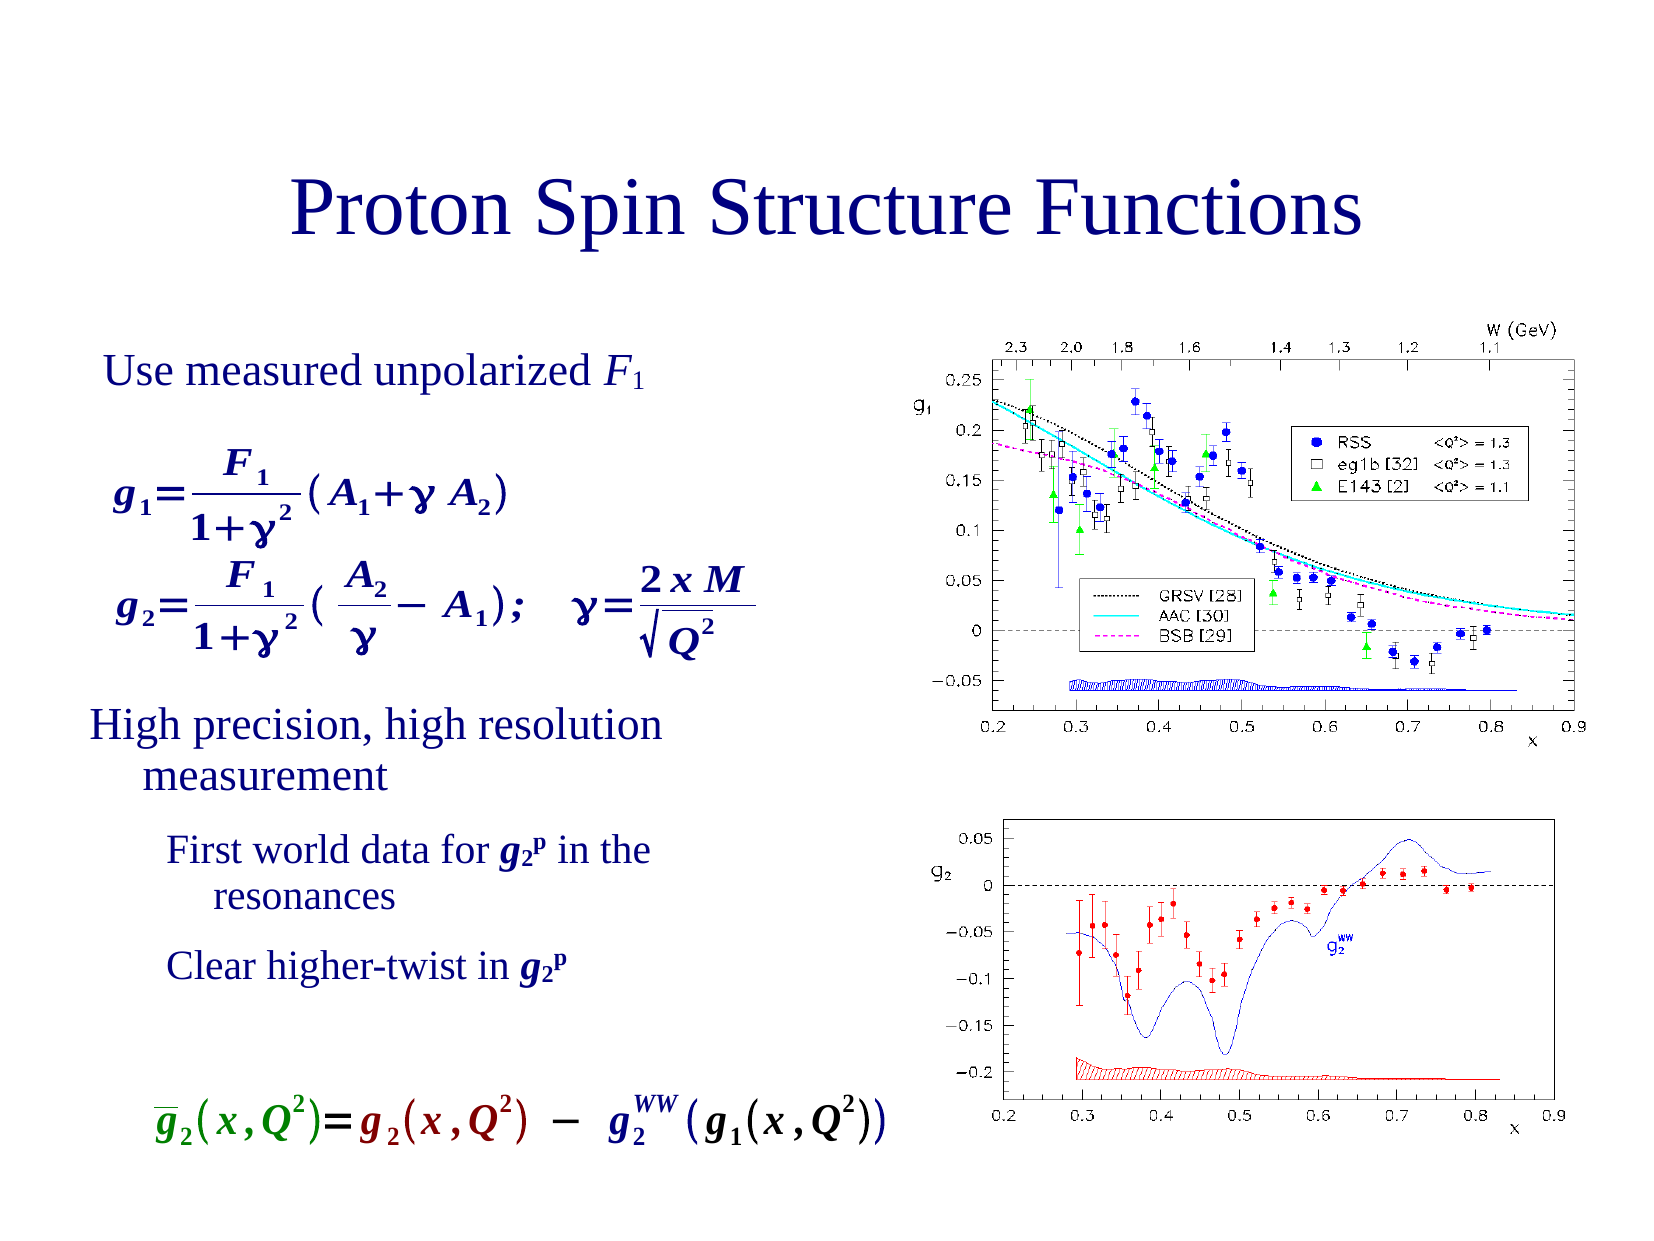

# Proton Spin Structure Functions
Use measured unpolarized F1
High precision, high resolution measurement
First world data for g2p in the resonances
Clear higher-twist in g2p